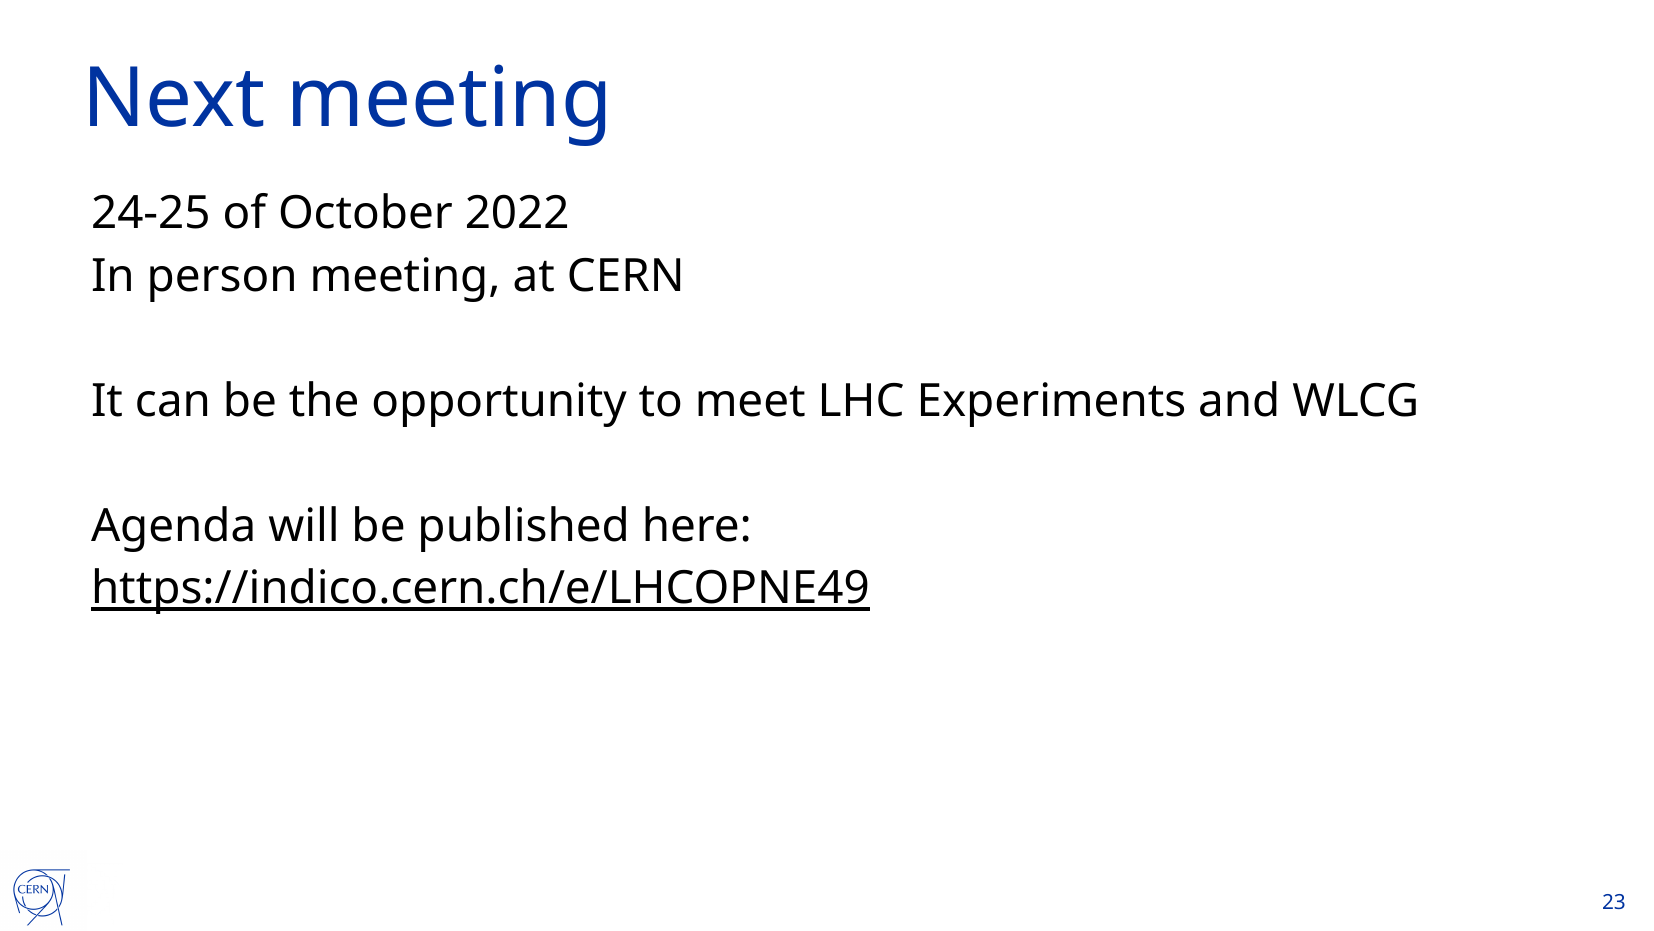

# Next meeting
24-25 of October 2022
In person meeting, at CERN
It can be the opportunity to meet LHC Experiments and WLCG
Agenda will be published here:
https://indico.cern.ch/e/LHCOPNE49
23